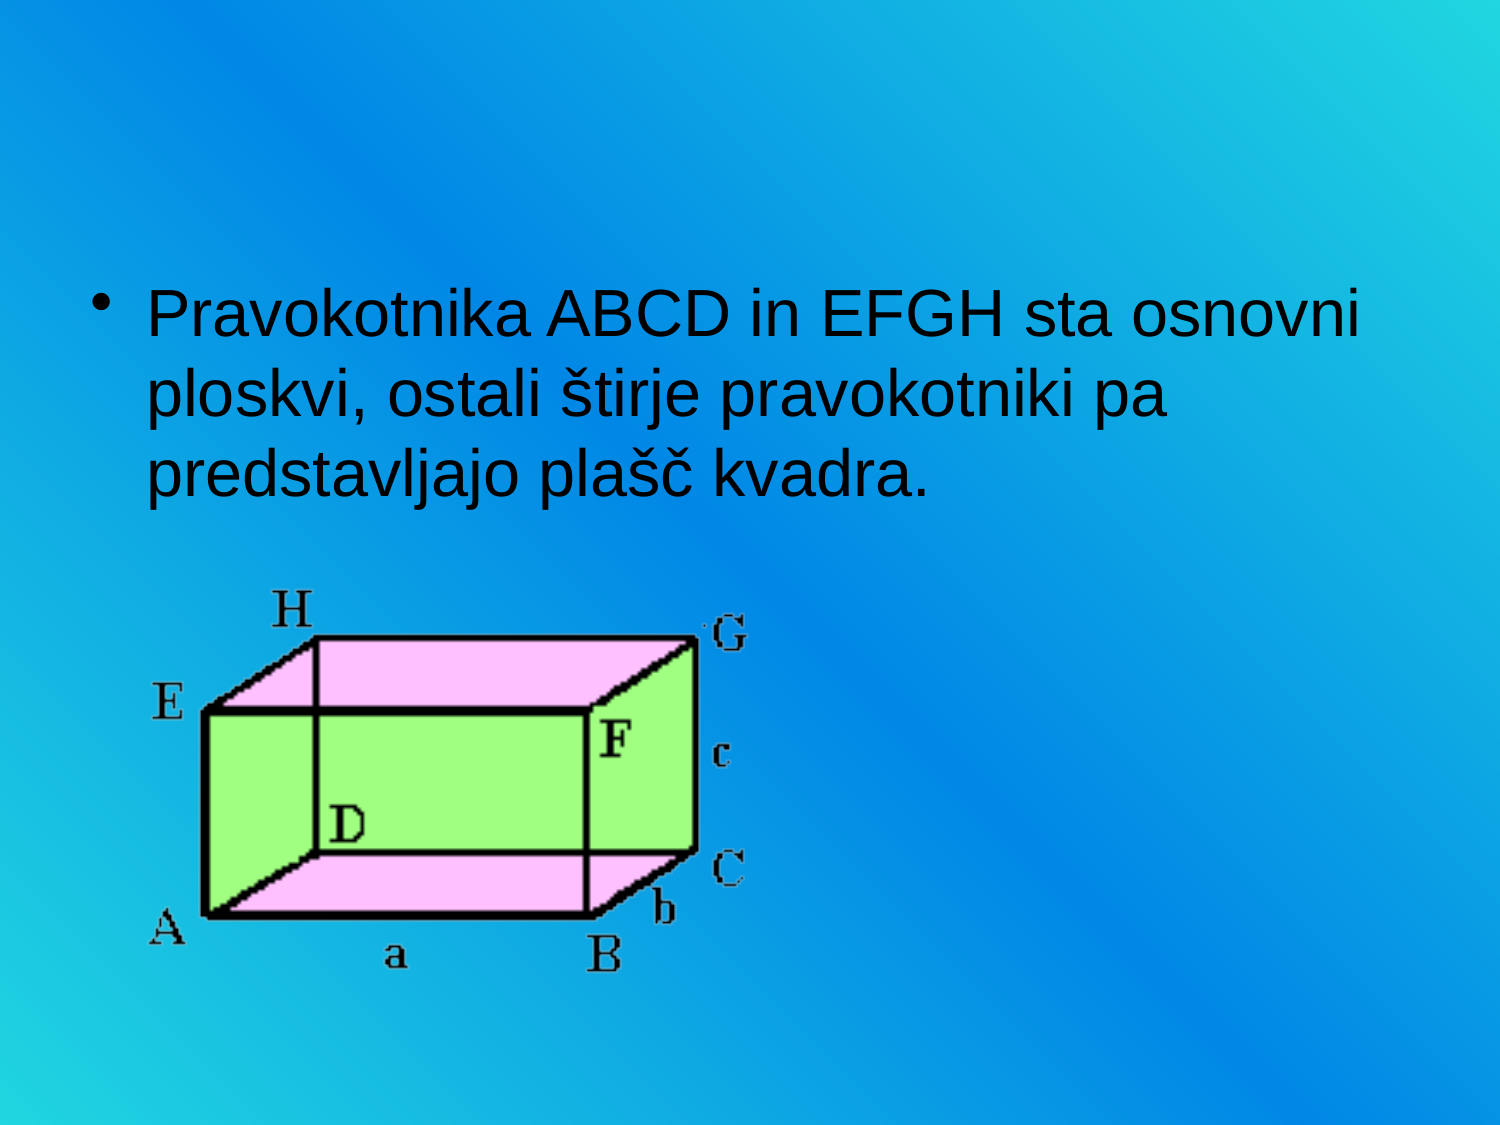

#
Pravokotnika ABCD in EFGH sta osnovni ploskvi, ostali štirje pravokotniki pa predstavljajo plašč kvadra.